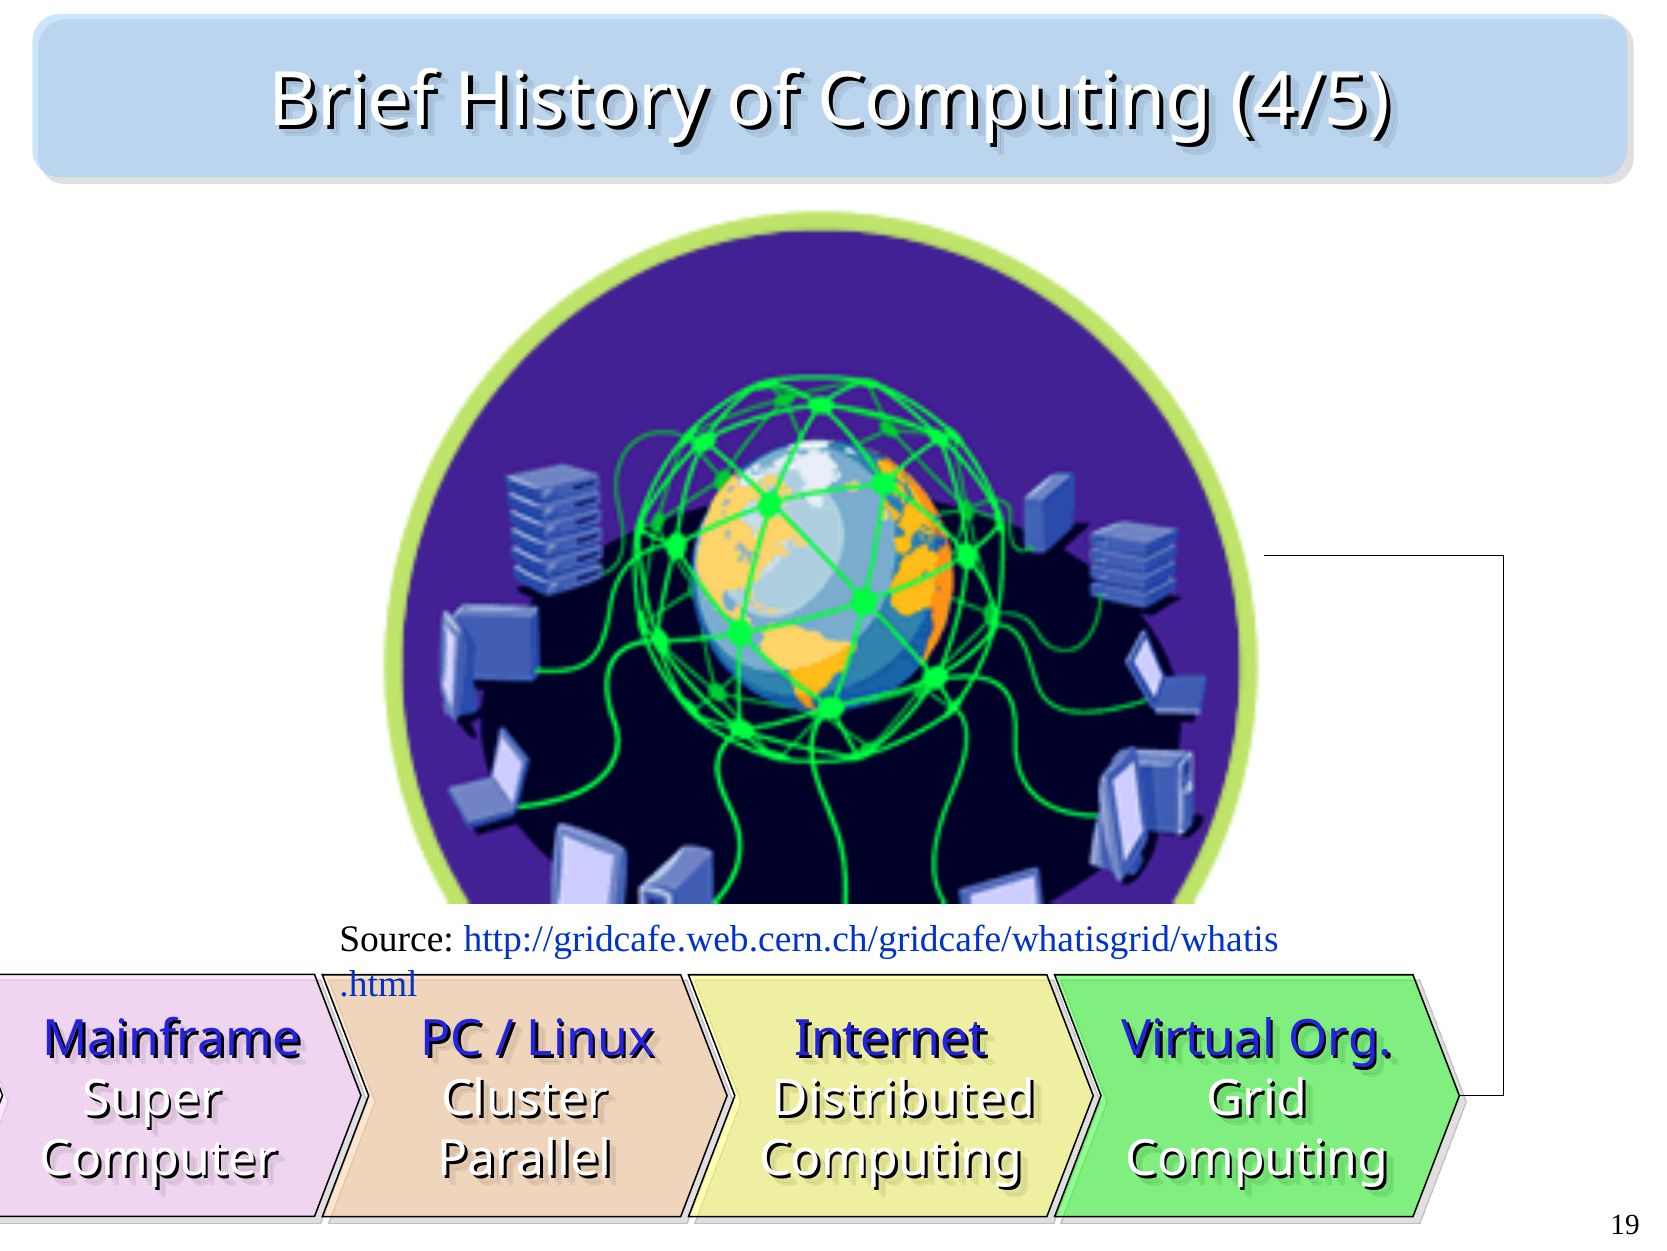

Brief History of Computing (4/5)
Source: http://gridcafe.web.cern.ch/gridcafe/whatisgrid/whatis.html
 Mainframe
Super
Computer
 PC / Linux
Cluster
Parallel
Internet
 Distributed
Computing
Virtual Org.
Grid
Computing
19